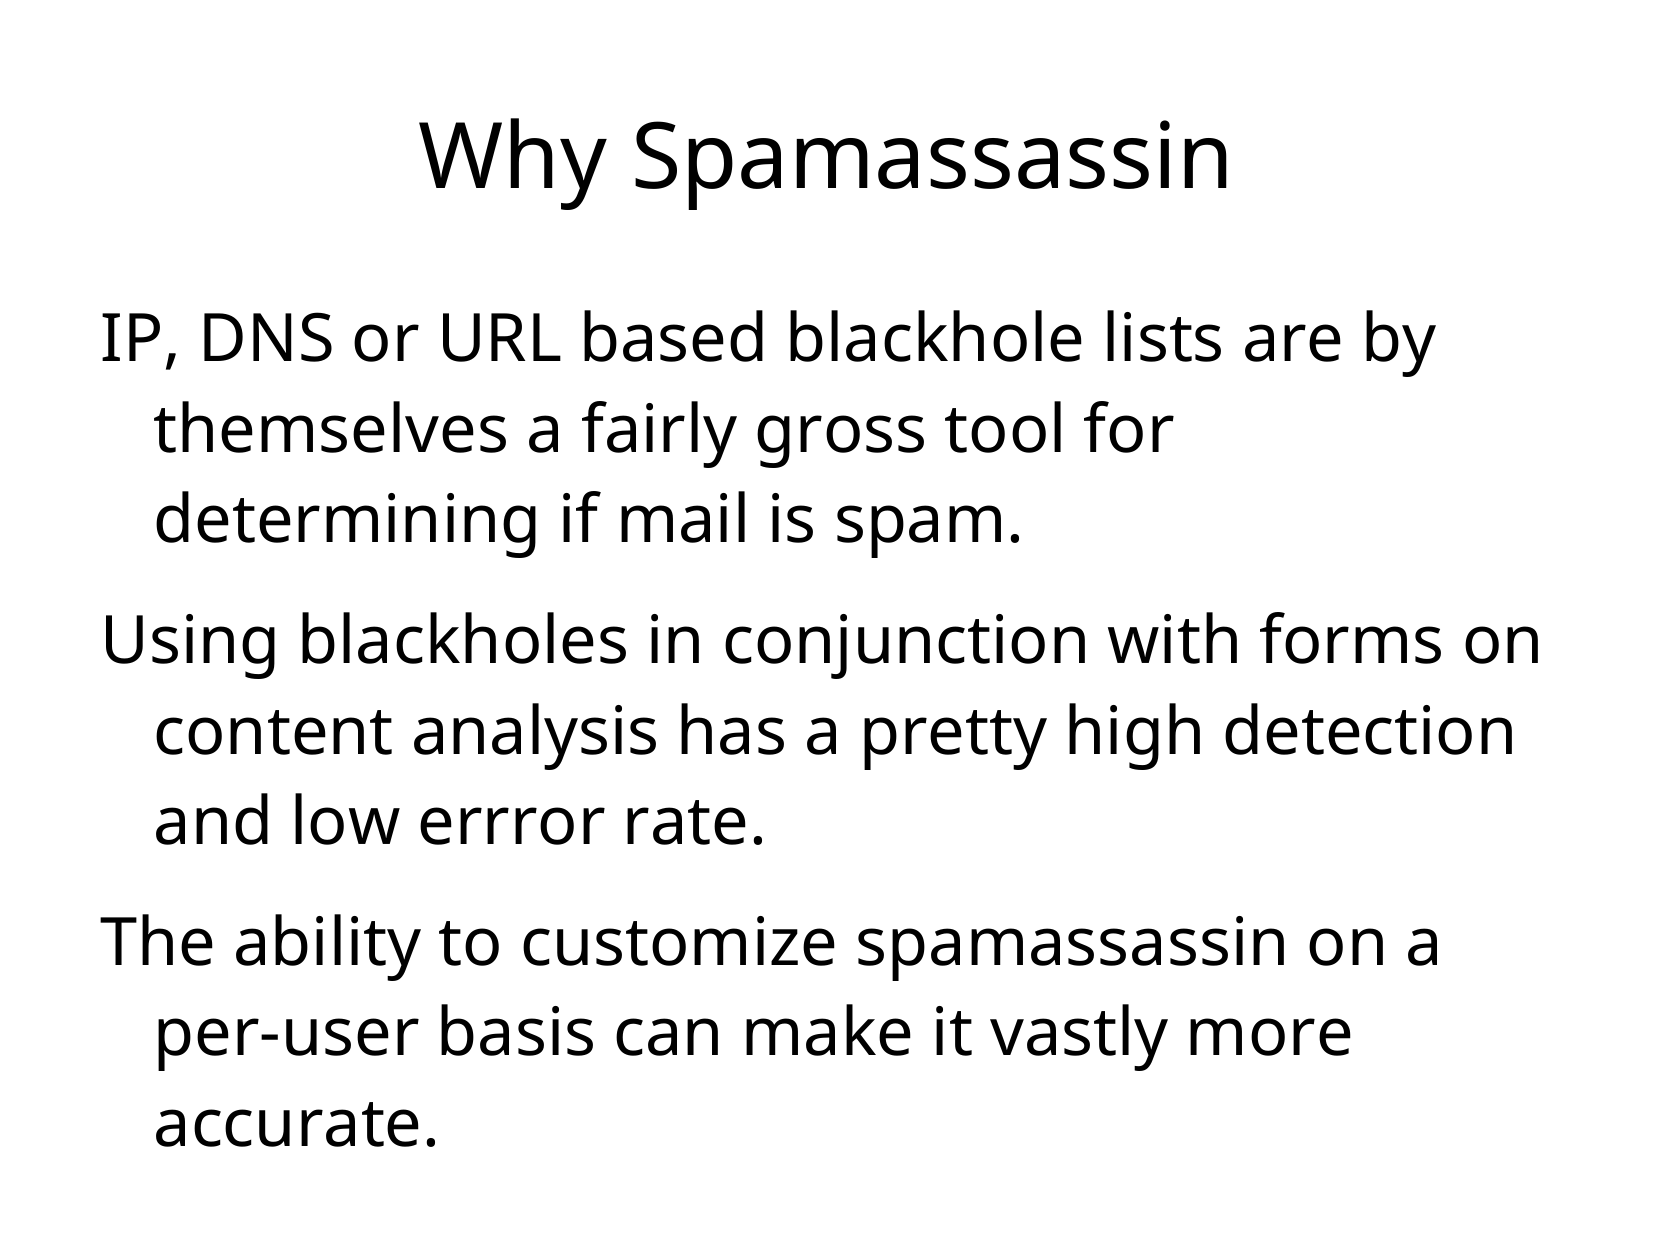

# Why Spamassassin
IP, DNS or URL based blackhole lists are by themselves a fairly gross tool for determining if mail is spam.
Using blackholes in conjunction with forms on content analysis has a pretty high detection and low errror rate.
The ability to customize spamassassin on a per-user basis can make it vastly more accurate.